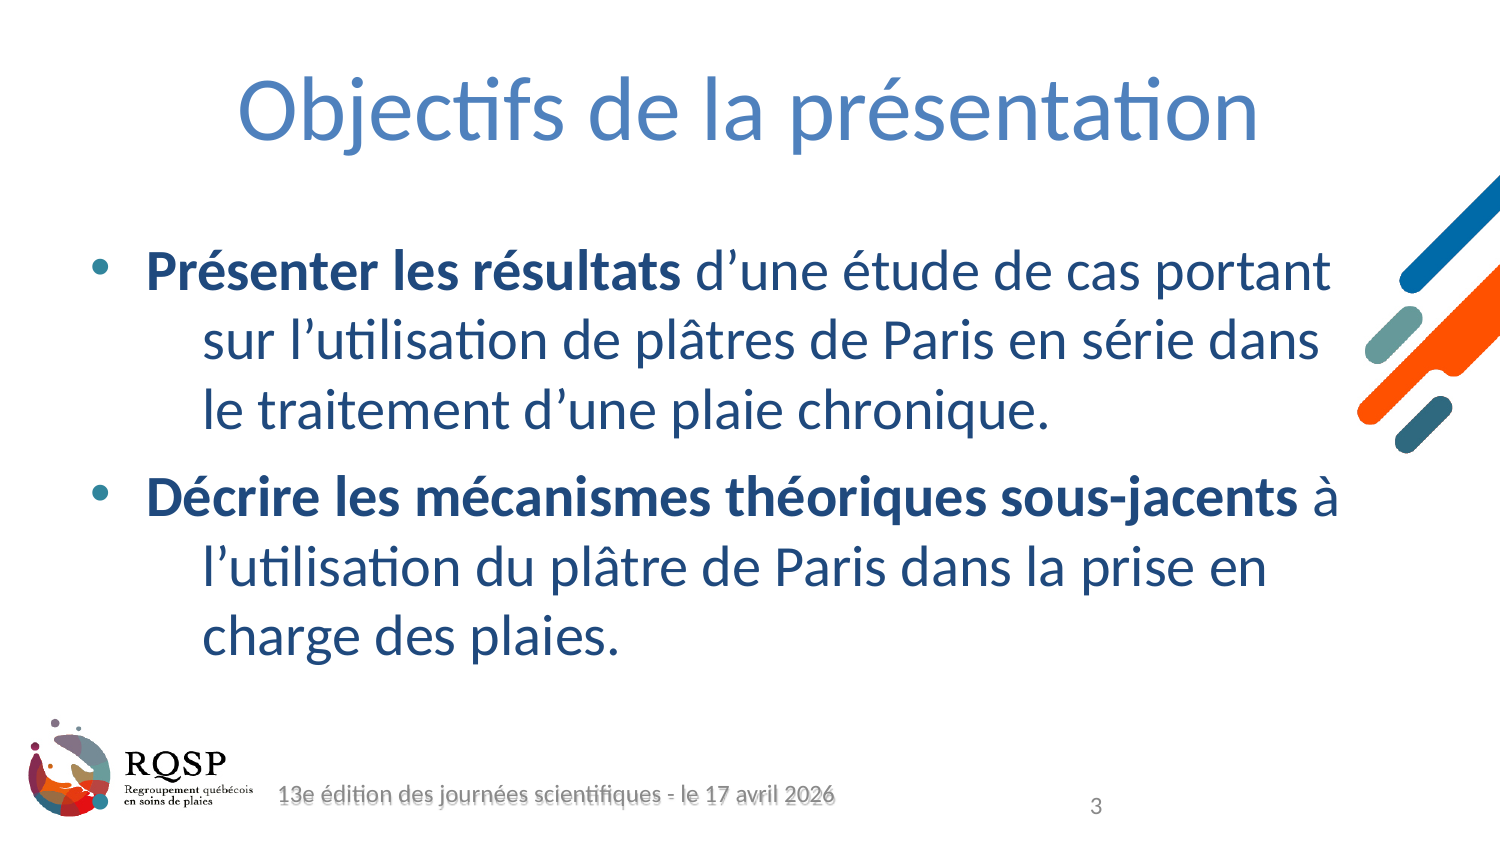

# Objectifs de la présentation
Présenter les résultats d’une étude de cas portant sur l’utilisation de plâtres de Paris en série dans le traitement d’une plaie chronique.
Décrire les mécanismes théoriques sous-jacents à l’utilisation du plâtre de Paris dans la prise en charge des plaies.